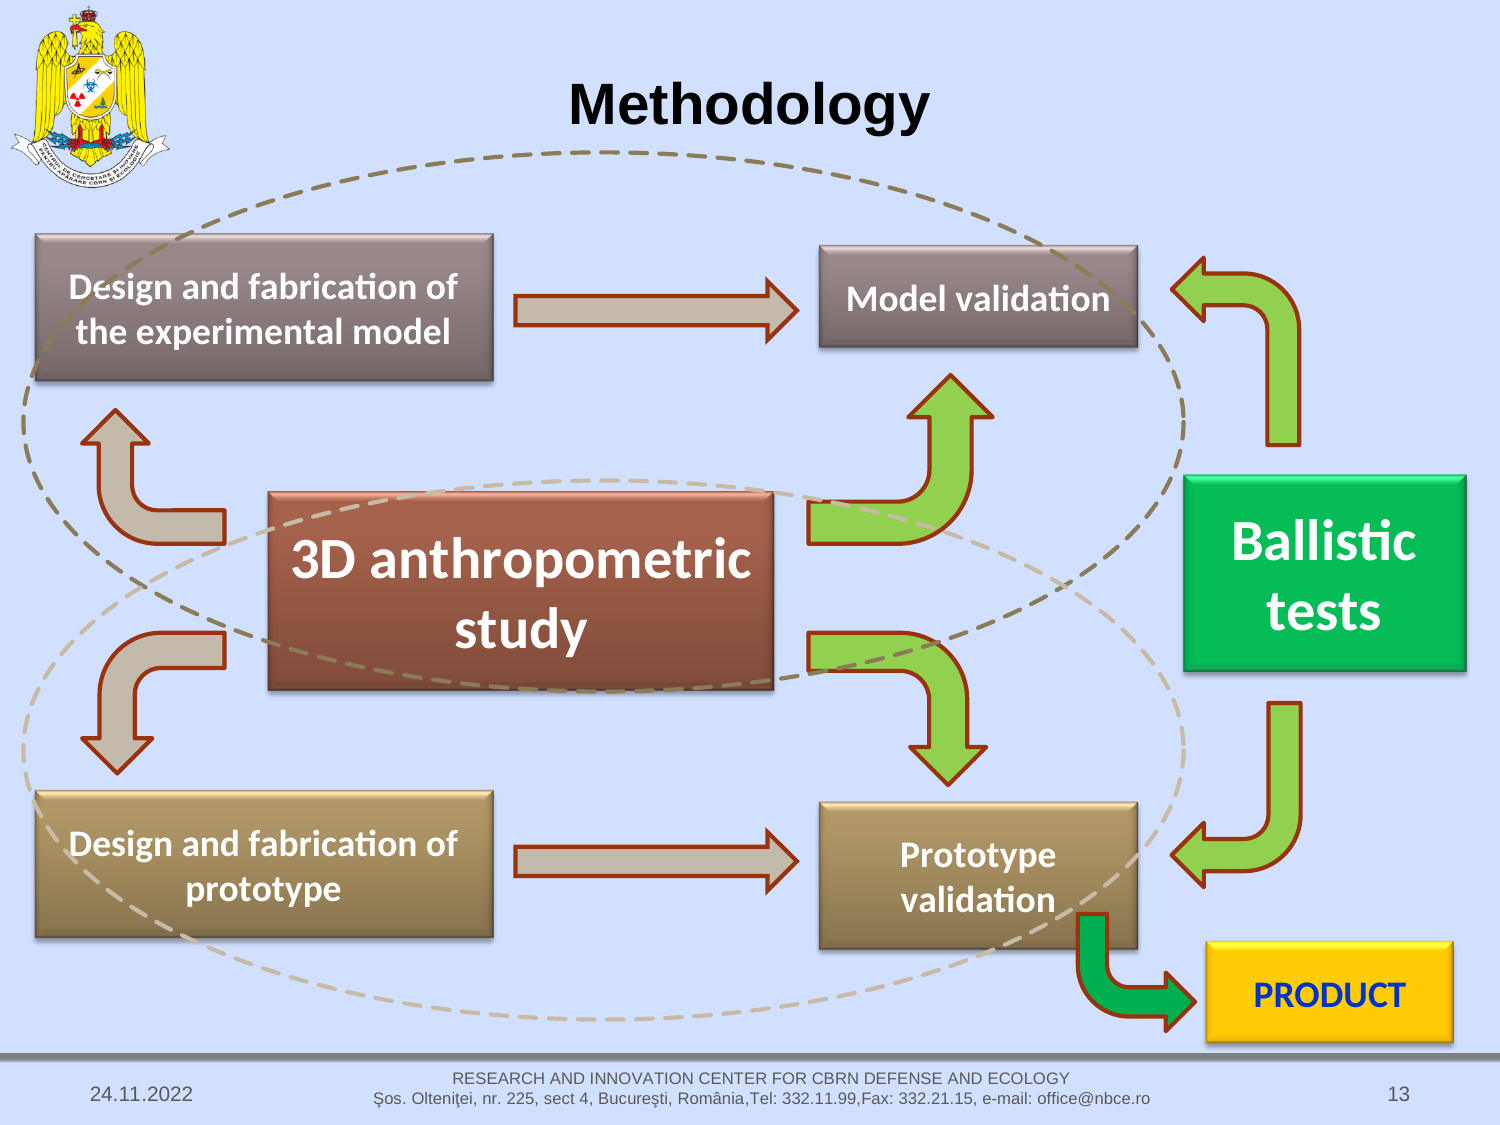

# Methodology
Design and fabrication of the experimental model
Model validation
Ballistic tests
3D anthropometric study
Design and fabrication of prototype
Prototype validation
PRODUCT
RESEARCH AND INNOVATION CENTER FOR CBRN DEFENSE AND ECOLOGY
Şos. Olteniţei, nr. 225, sect 4, Bucureşti, România,Tel: 332.11.99,Fax: 332.21.15, e-mail: office@nbce.ro
24.11.2022